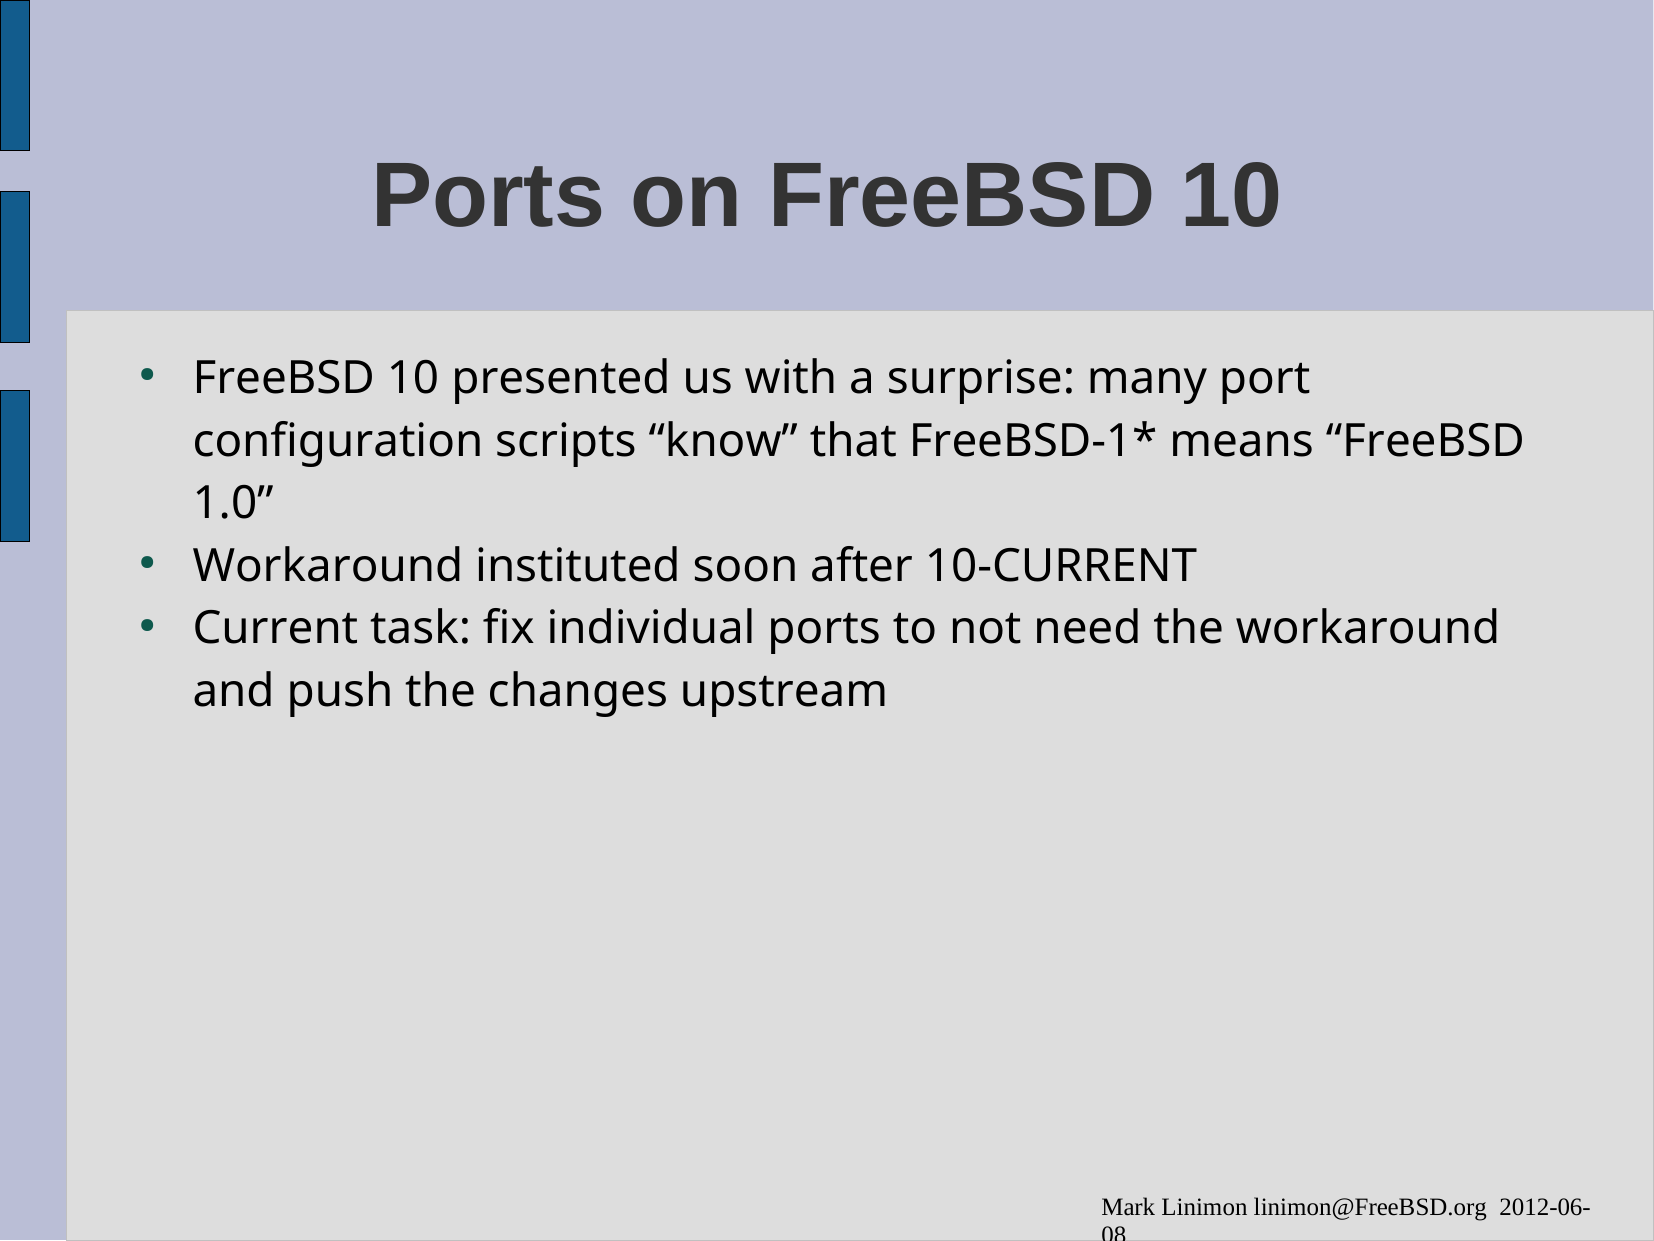

# Ports on FreeBSD 10
FreeBSD 10 presented us with a surprise: many port configuration scripts “know” that FreeBSD-1* means “FreeBSD 1.0”
Workaround instituted soon after 10-CURRENT
Current task: fix individual ports to not need the workaround and push the changes upstream
Mark Linimon linimon@FreeBSD.org 2012-06-08